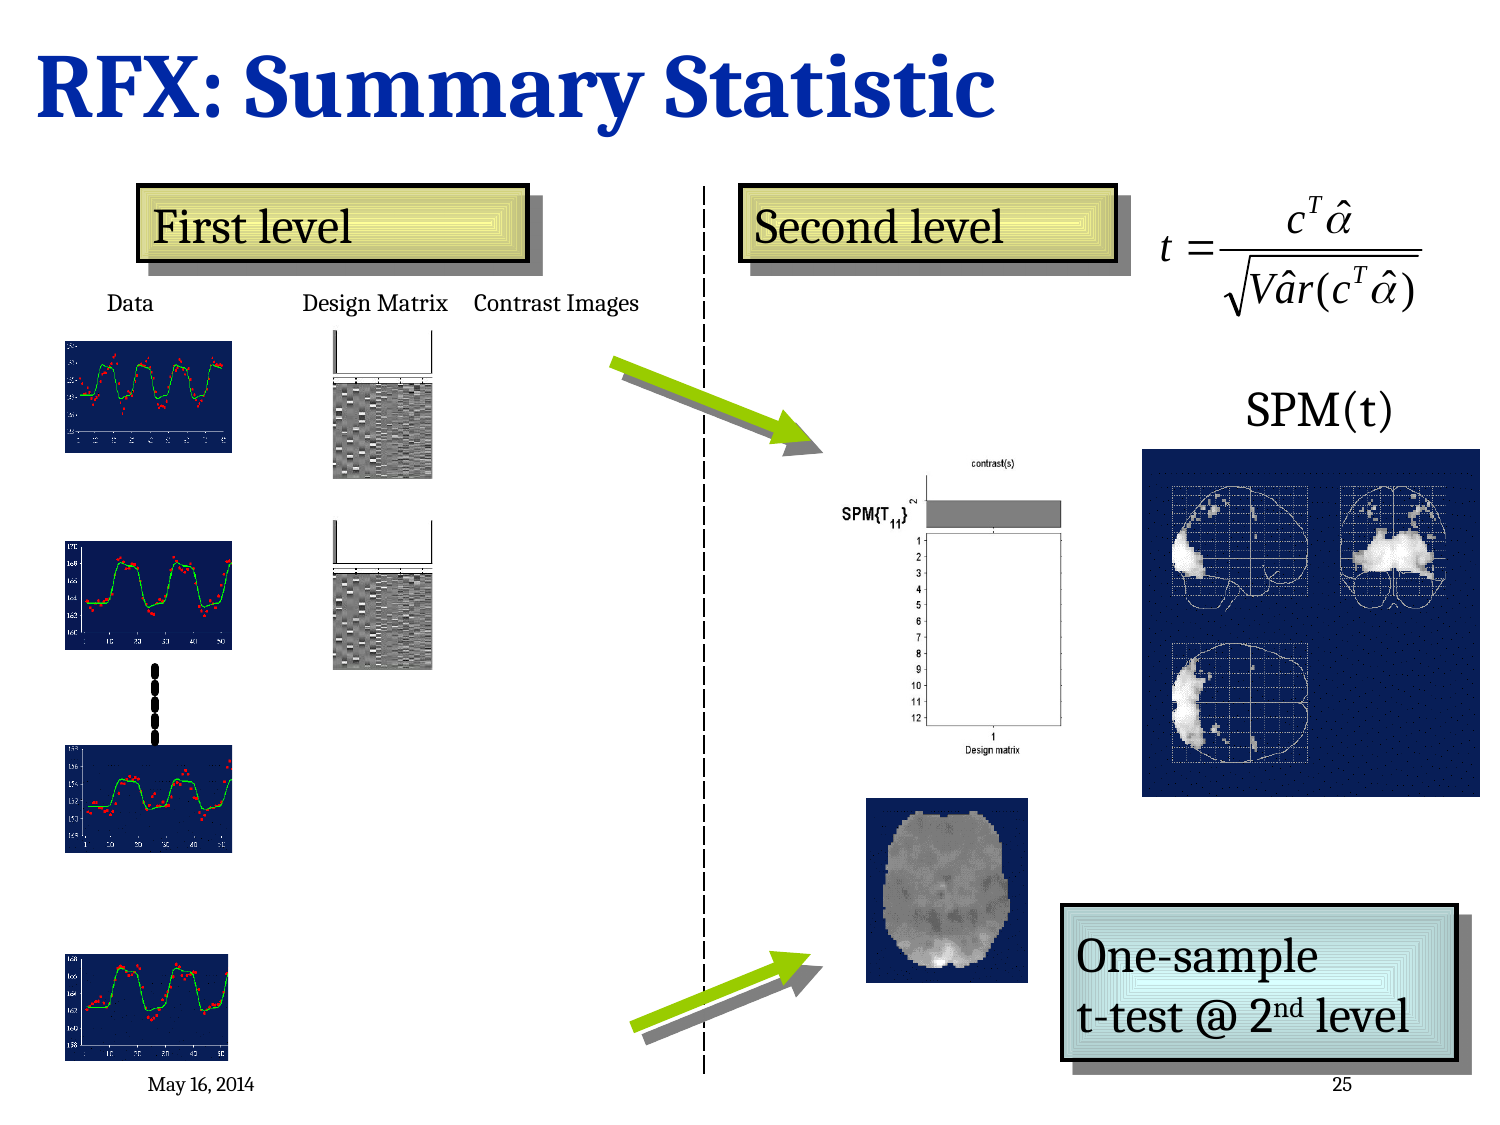

RFX: Summary Statistic
First level
Second level
Data	 Design Matrix Contrast Images
SPM(t)
One-sample
t-test @ 2nd level
May 16, 2014